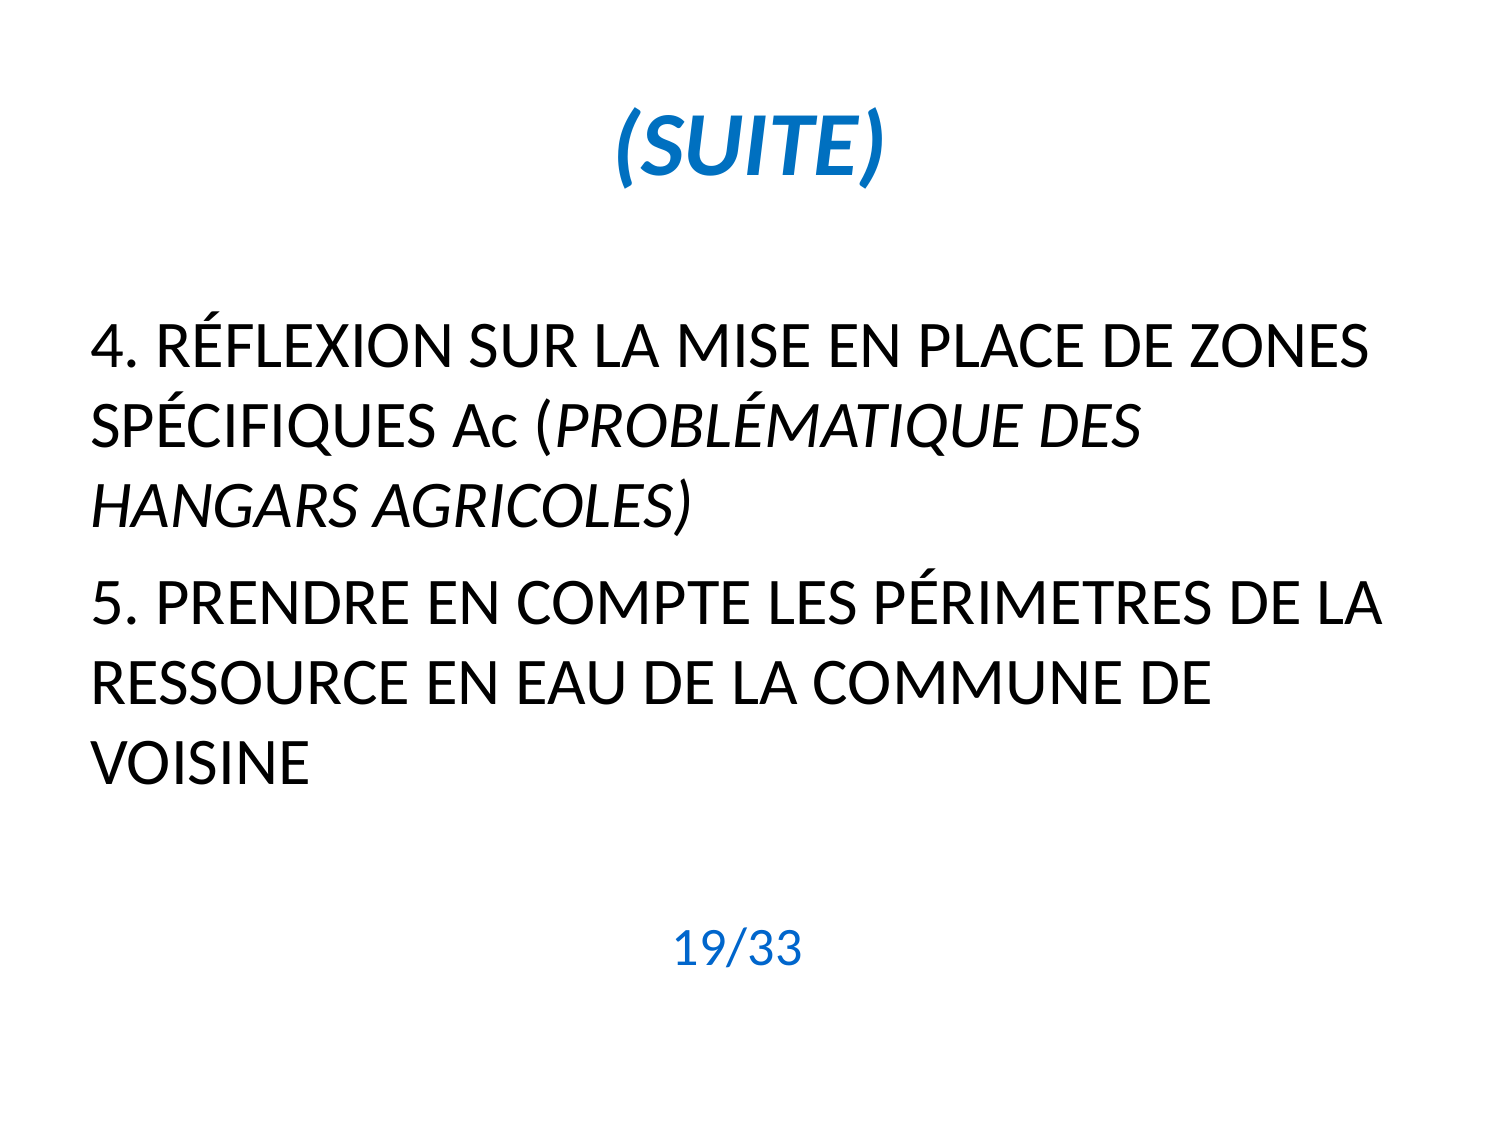

# (SUITE)
4. RÉFLEXION SUR LA MISE EN PLACE DE ZONES SPÉCIFIQUES Ac (PROBLÉMATIQUE DES HANGARS AGRICOLES)
5. PRENDRE EN COMPTE LES PÉRIMETRES DE LA RESSOURCE EN EAU DE LA COMMUNE DE VOISINE
19/33